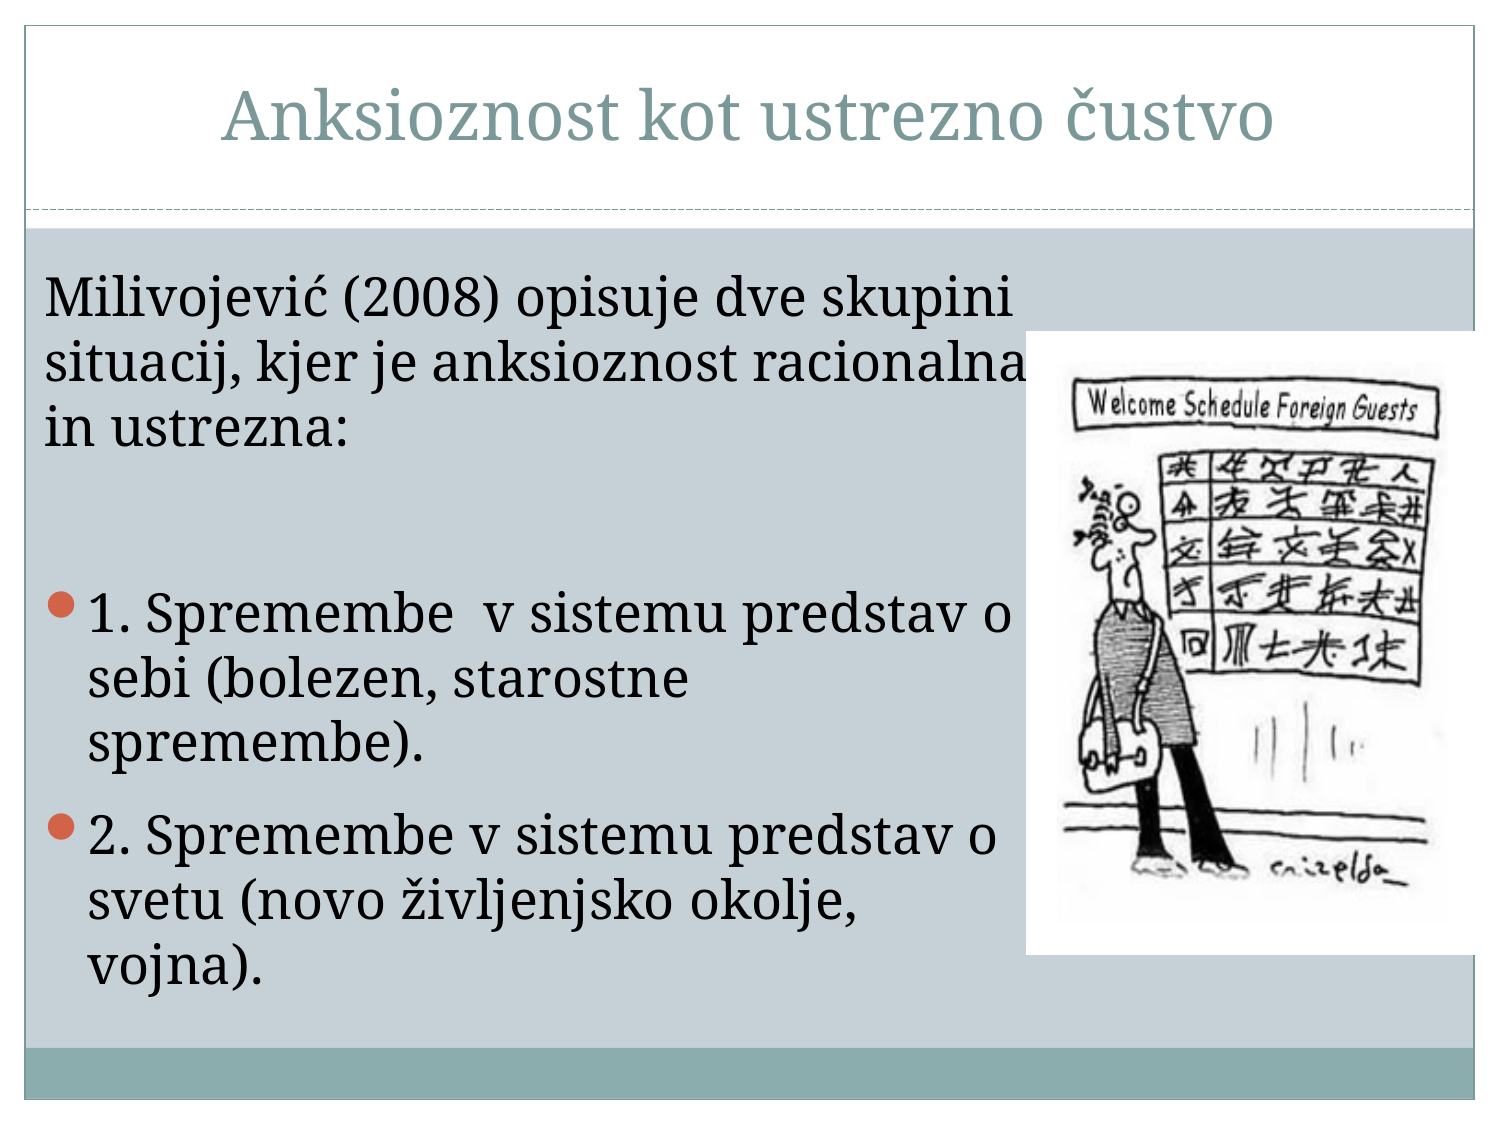

# Anksioznost kot ustrezno čustvo
Milivojević (2008) opisuje dve skupini situacij, kjer je anksioznost racionalna in ustrezna:
1. Spremembe v sistemu predstav o sebi (bolezen, starostne spremembe).
2. Spremembe v sistemu predstav o svetu (novo življenjsko okolje, vojna).